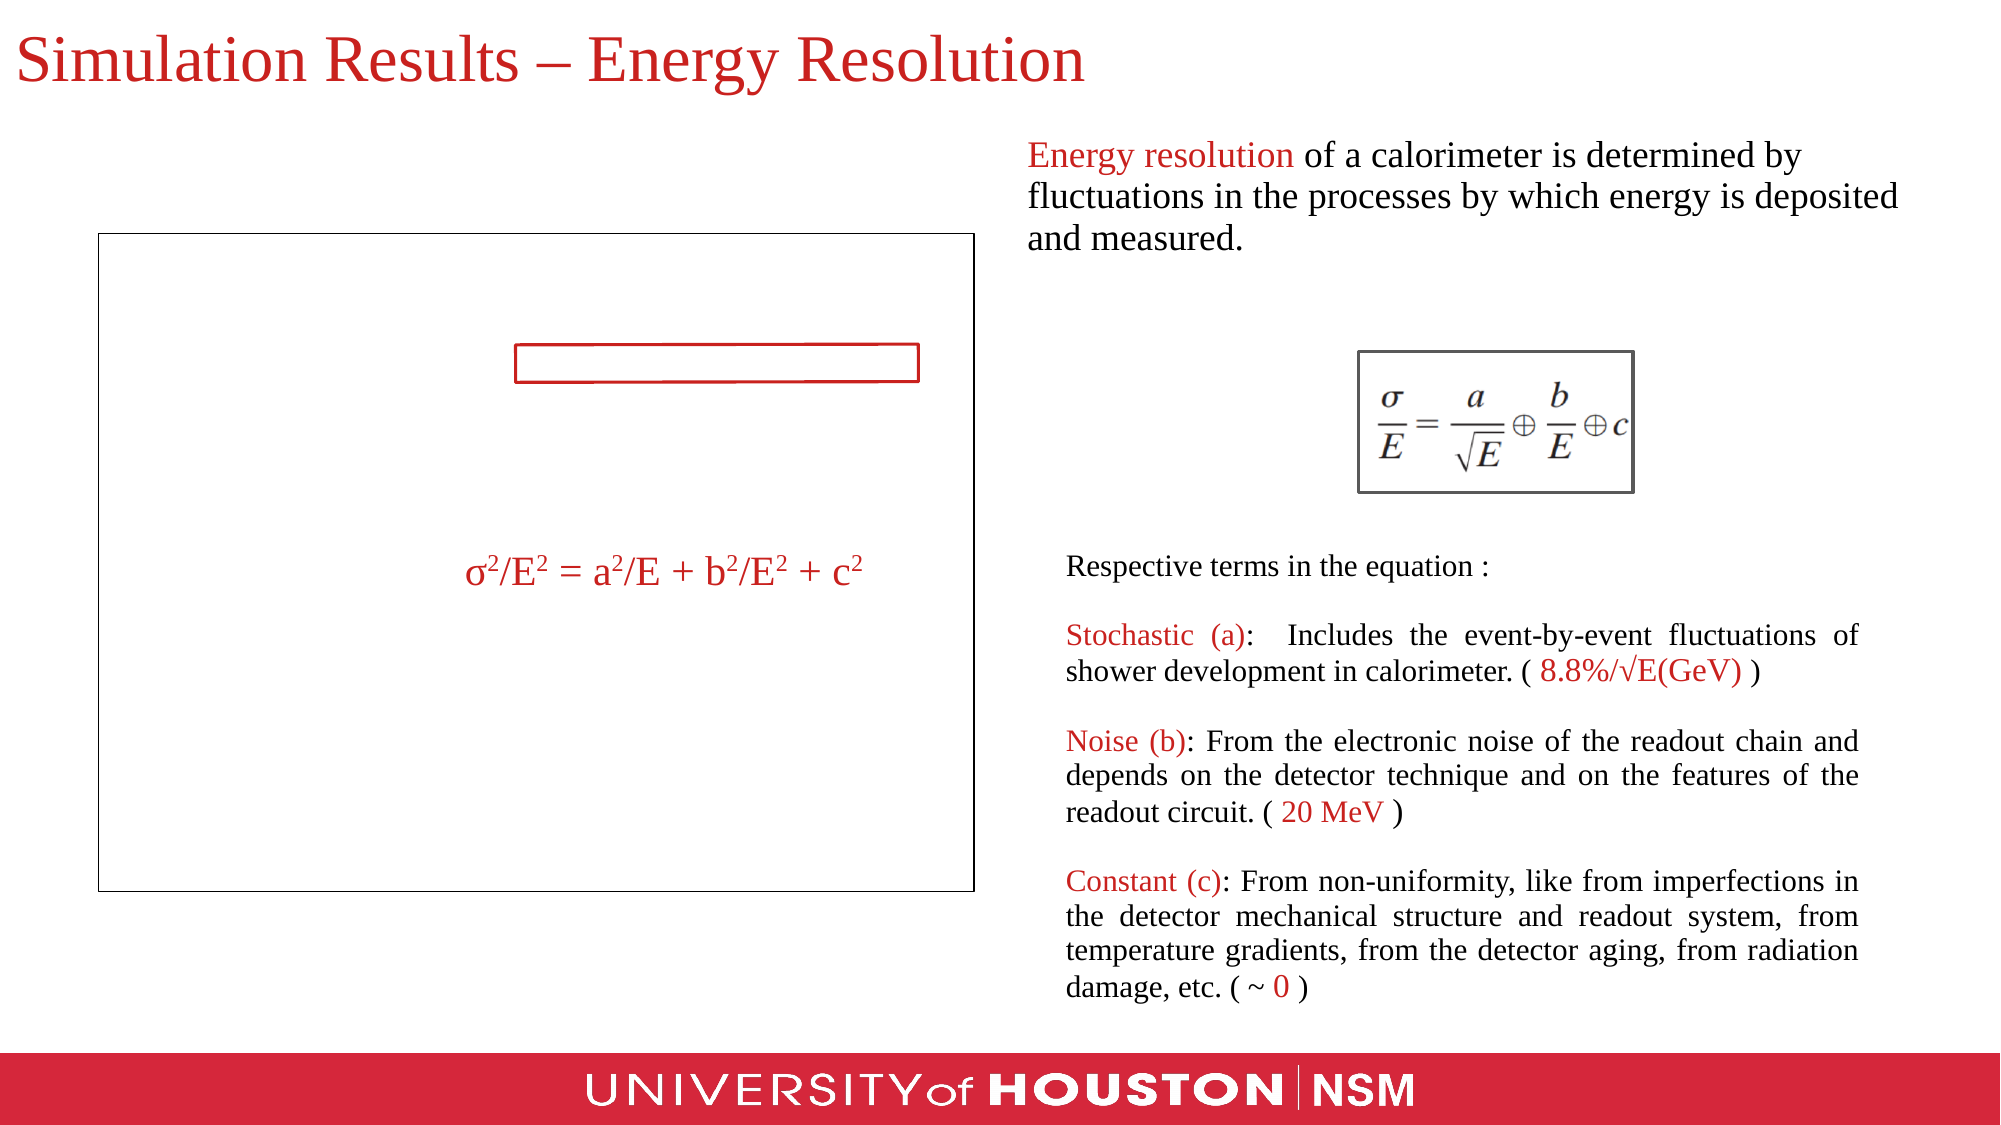

# Simulation Results – Energy Resolution
Energy resolution of a calorimeter is determined by fluctuations in the processes by which energy is deposited and measured.
σ2/E2 = a2/E + b2/E2 + c2
Respective terms in the equation :
Stochastic (a): Includes the event-by-event fluctuations of shower development in calorimeter. ( 8.8%/√E(GeV) )
Noise (b): From the electronic noise of the readout chain and depends on the detector technique and on the features of the readout circuit. ( 20 MeV )
Constant (c): From non-uniformity, like from imperfections in the detector mechanical structure and readout system, from temperature gradients, from the detector aging, from radiation damage, etc. ( ~ 0 )